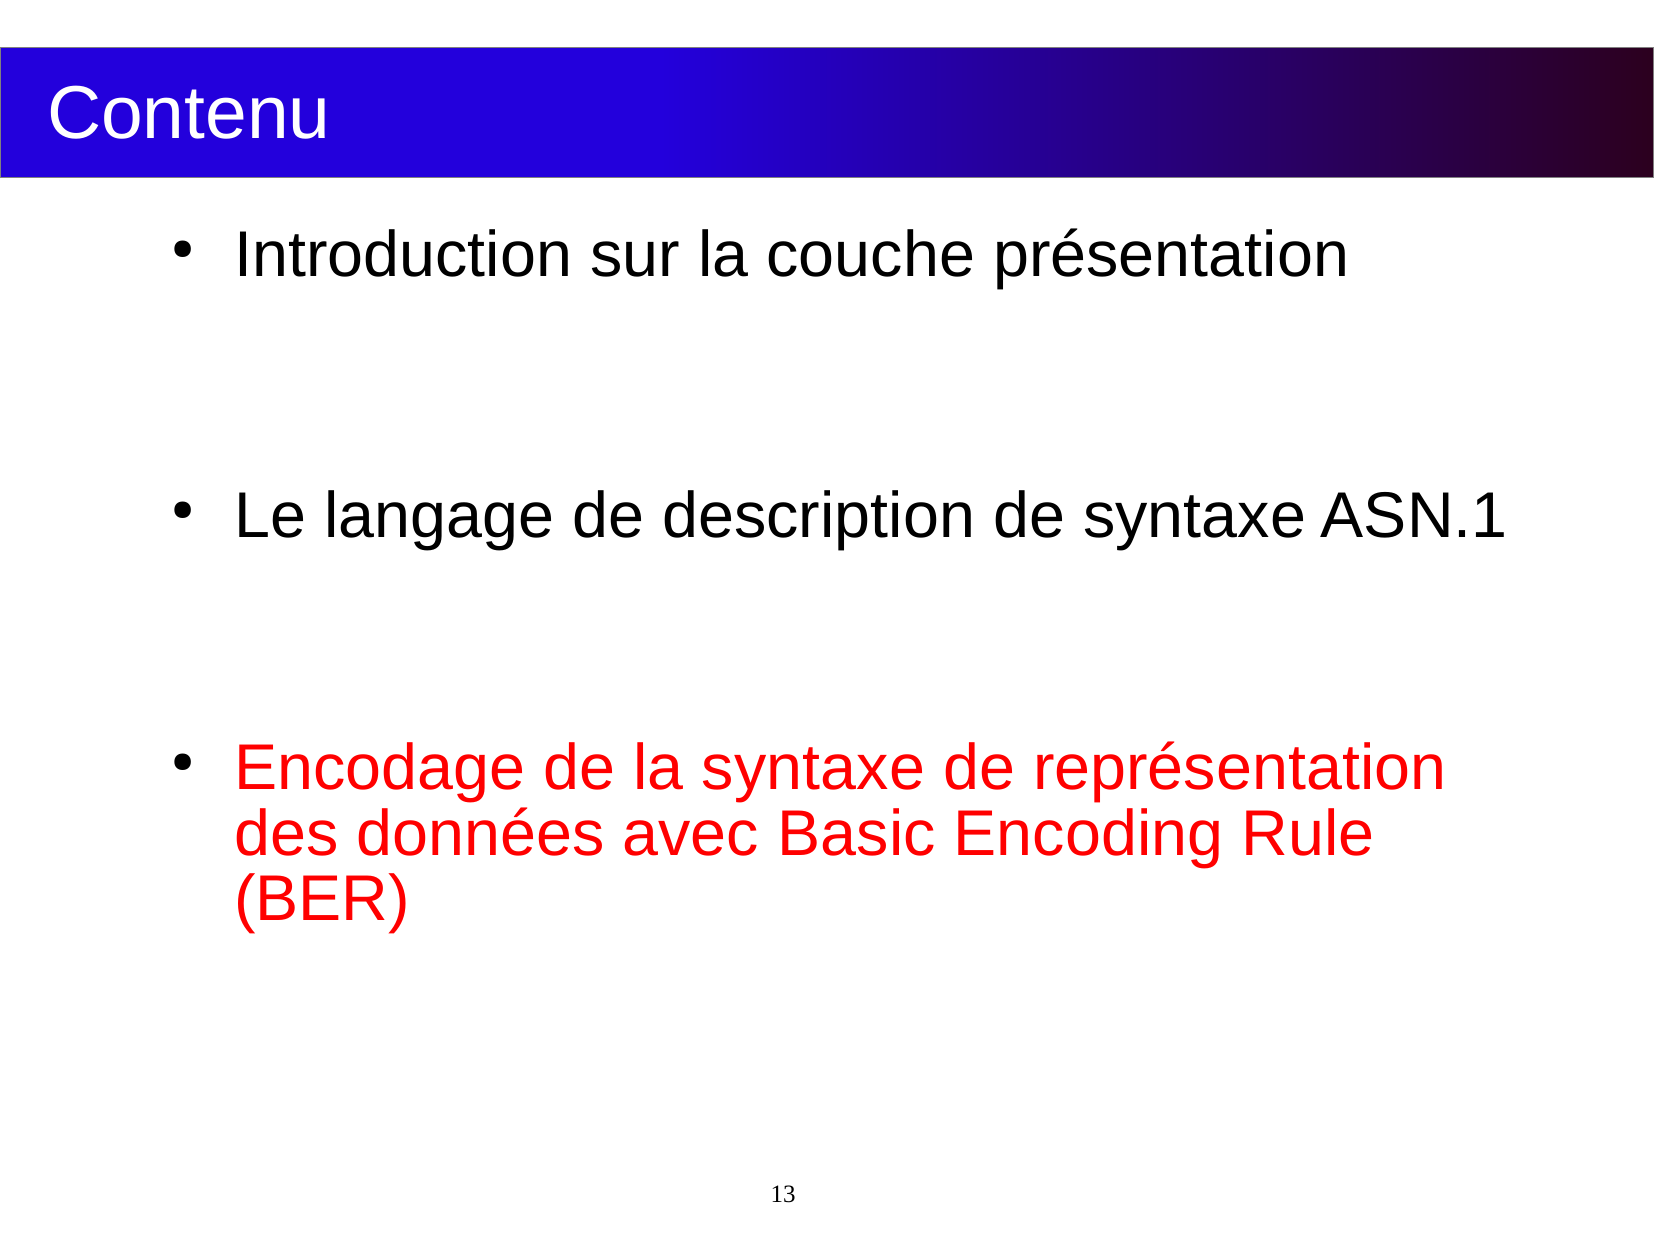

# Contenu
Introduction sur la couche présentation
Le langage de description de syntaxe ASN.1
Encodage de la syntaxe de représentation
des données avec Basic Encoding Rule
(BER)